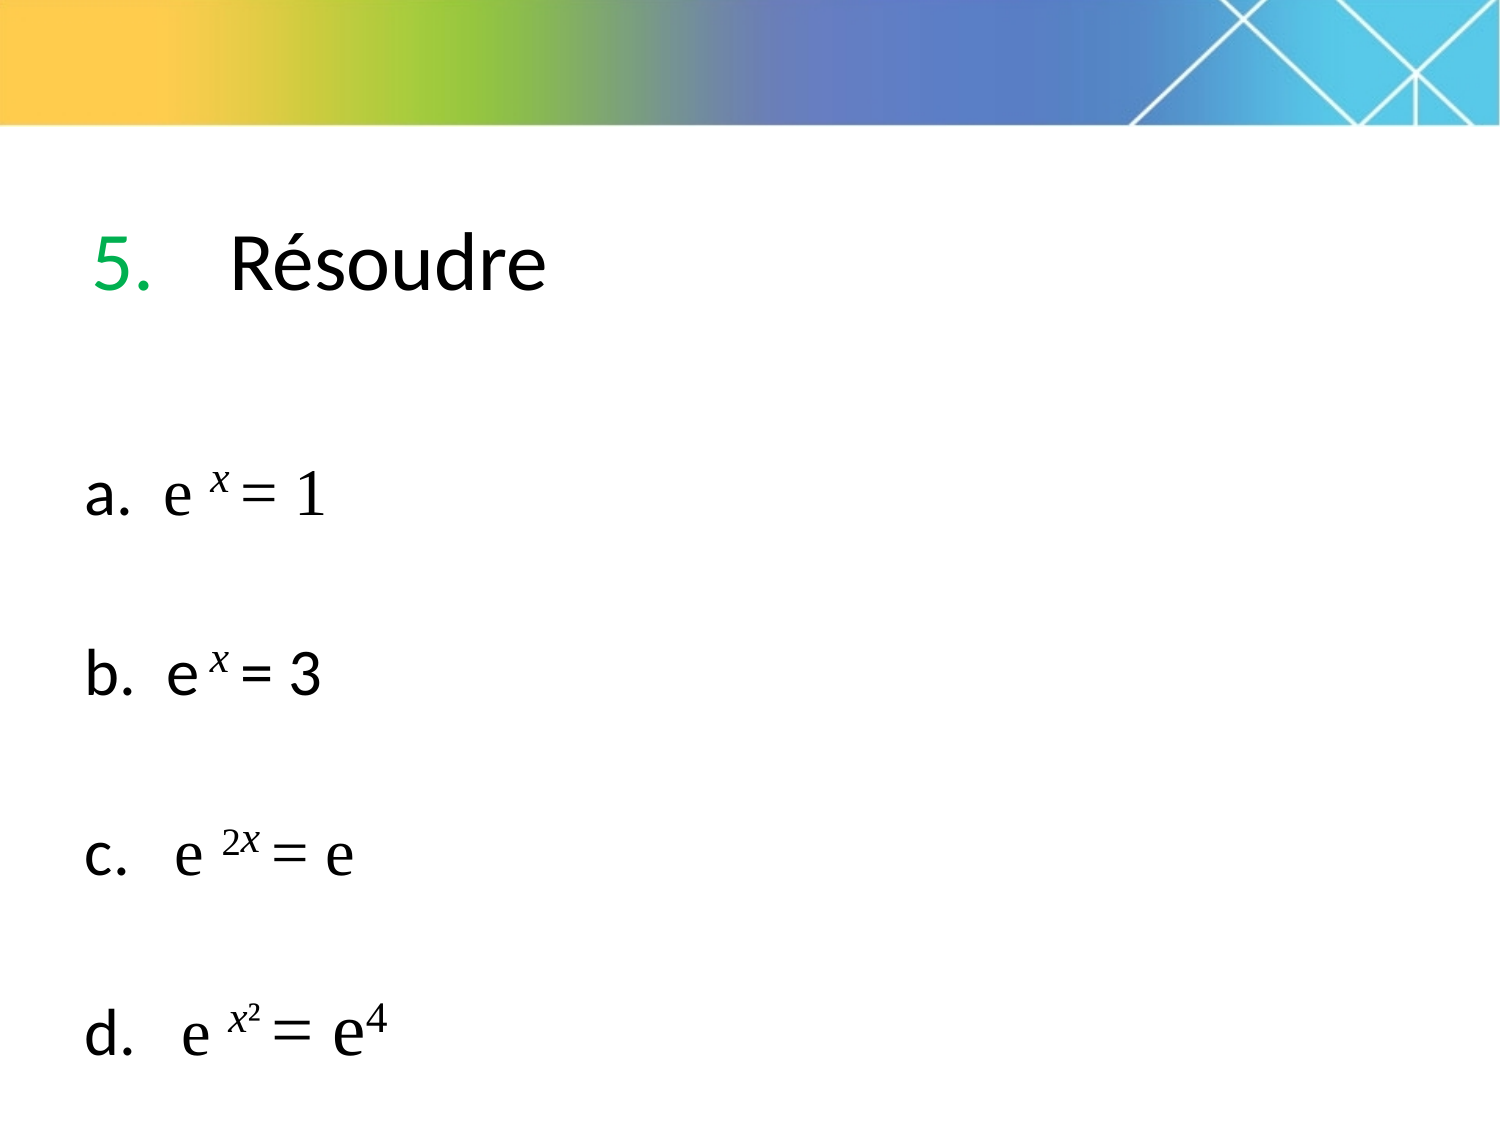

# Résoudre
a. e x = 1
b. e x = 3
c. e 2x = e
d. e x² = e4